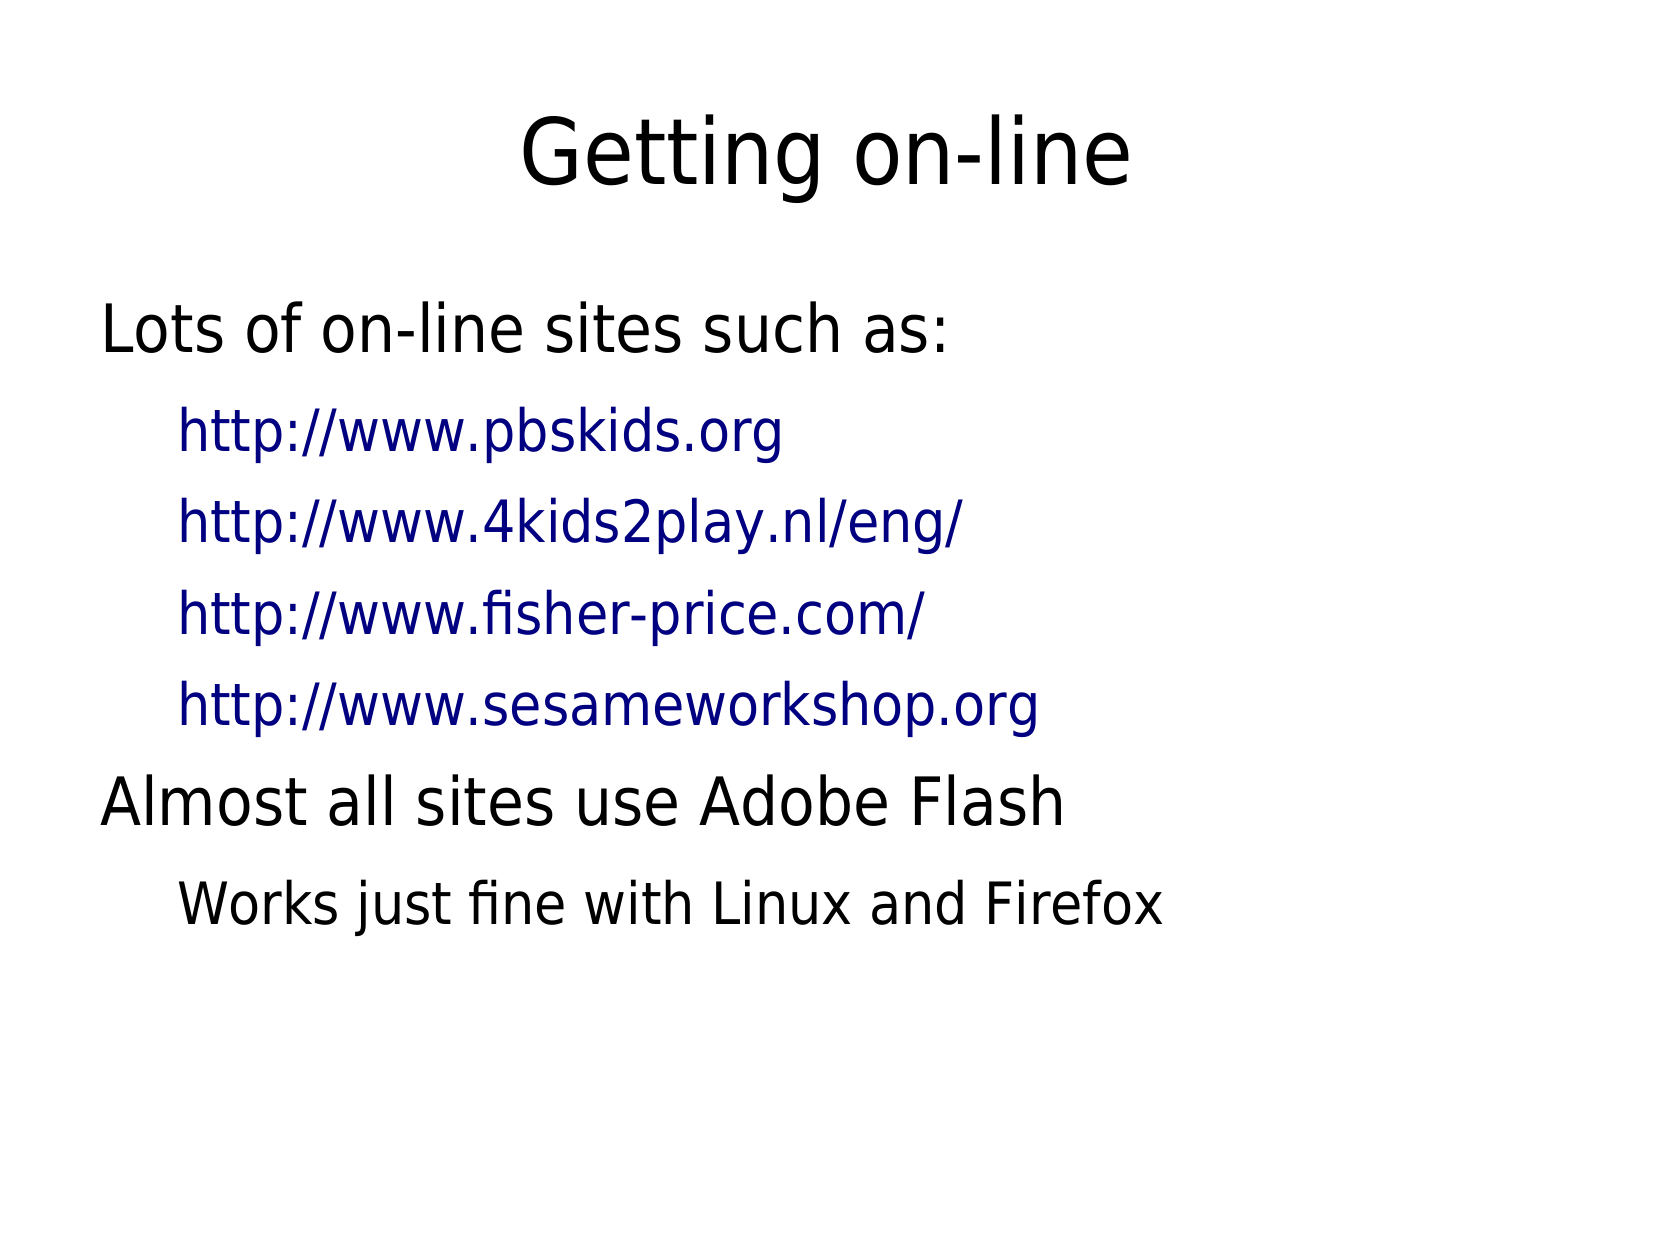

# Getting on-line
Lots of on-line sites such as:
http://www.pbskids.org
http://www.4kids2play.nl/eng/
http://www.fisher-price.com/
http://www.sesameworkshop.org
Almost all sites use Adobe Flash
Works just fine with Linux and Firefox